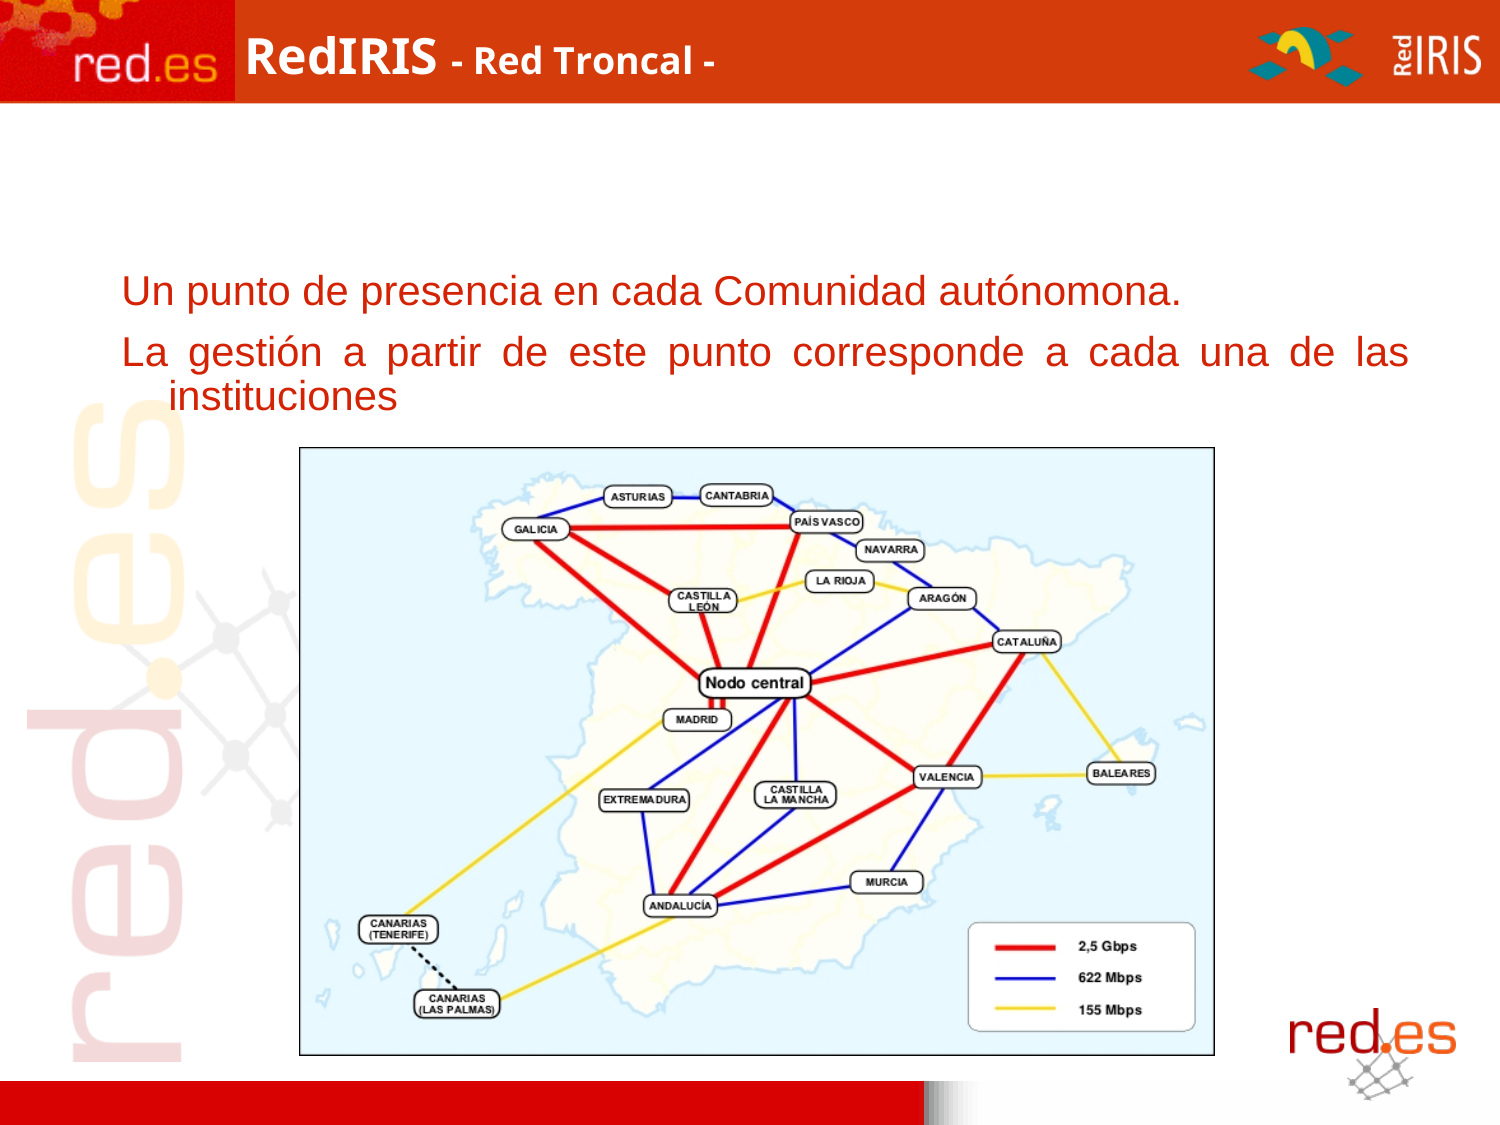

# RedIRIS - Red Troncal -
Un punto de presencia en cada Comunidad autónomona.
La gestión a partir de este punto corresponde a cada una de las instituciones